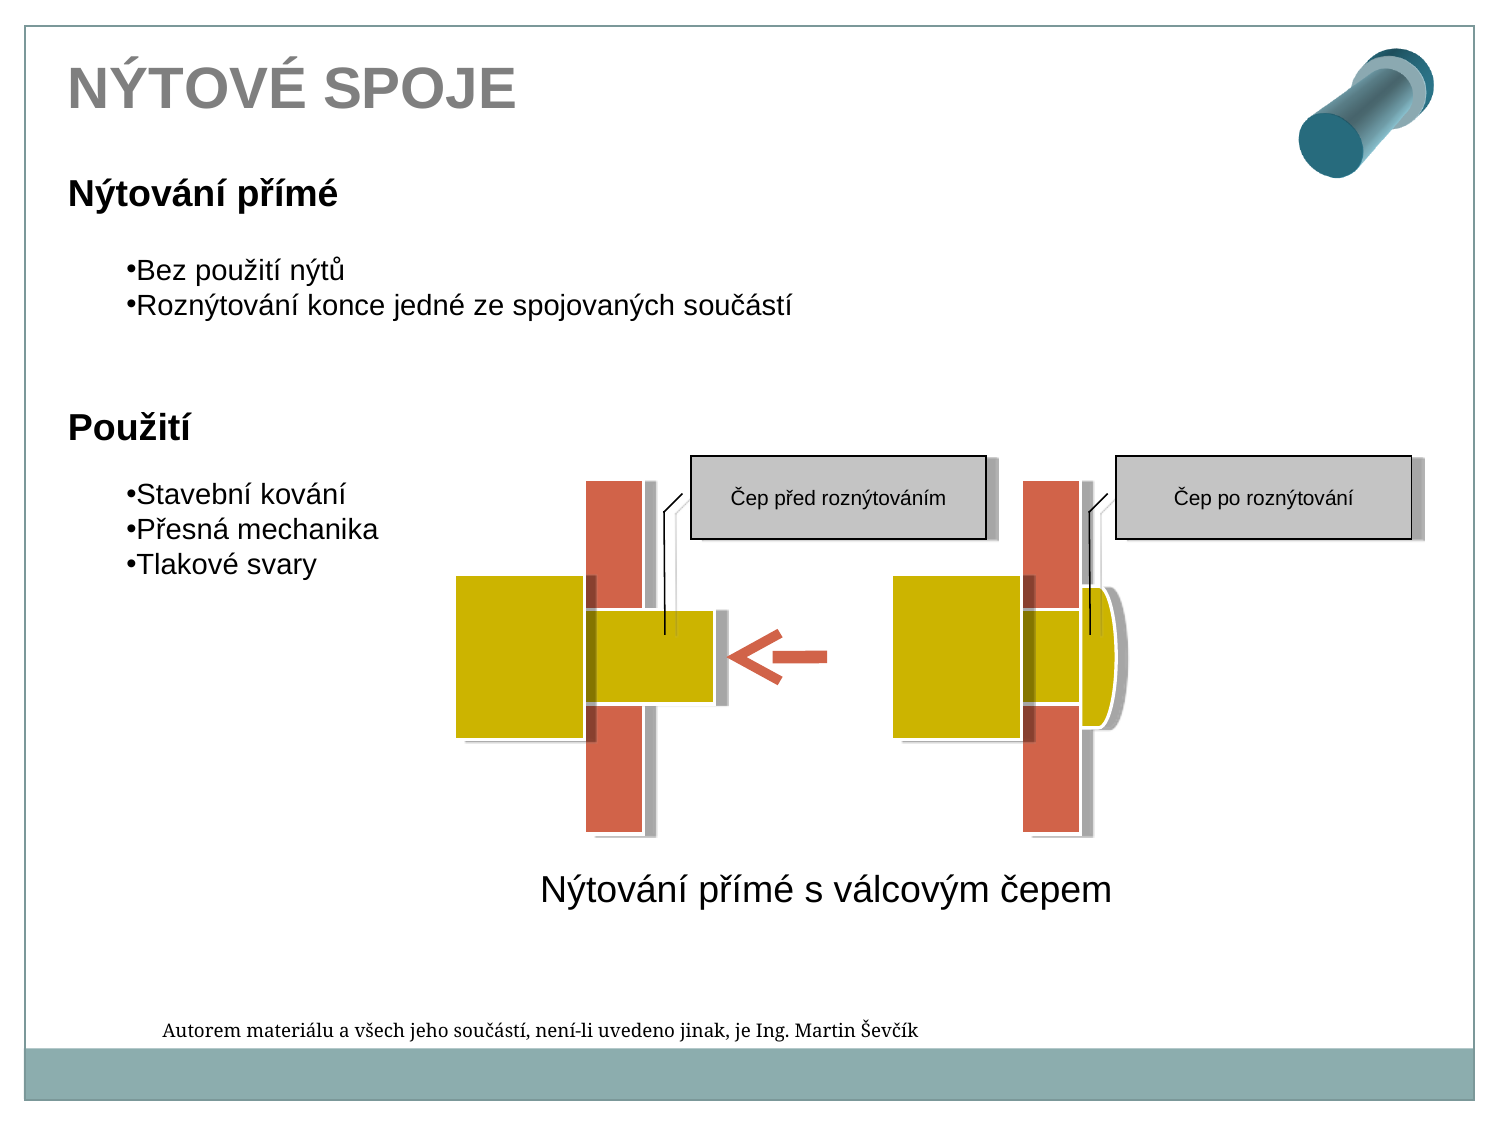

NÝTOVÉ SPOJE
Nýtování přímé
Bez použití nýtů
Roznýtování konce jedné ze spojovaných součástí
Použití
Čep před roznýtováním
Čep po roznýtování
Stavební kování
Přesná mechanika
Tlakové svary
Nýtování přímé s válcovým čepem
Autorem materiálu a všech jeho součástí, není-li uvedeno jinak, je Ing. Martin Ševčík